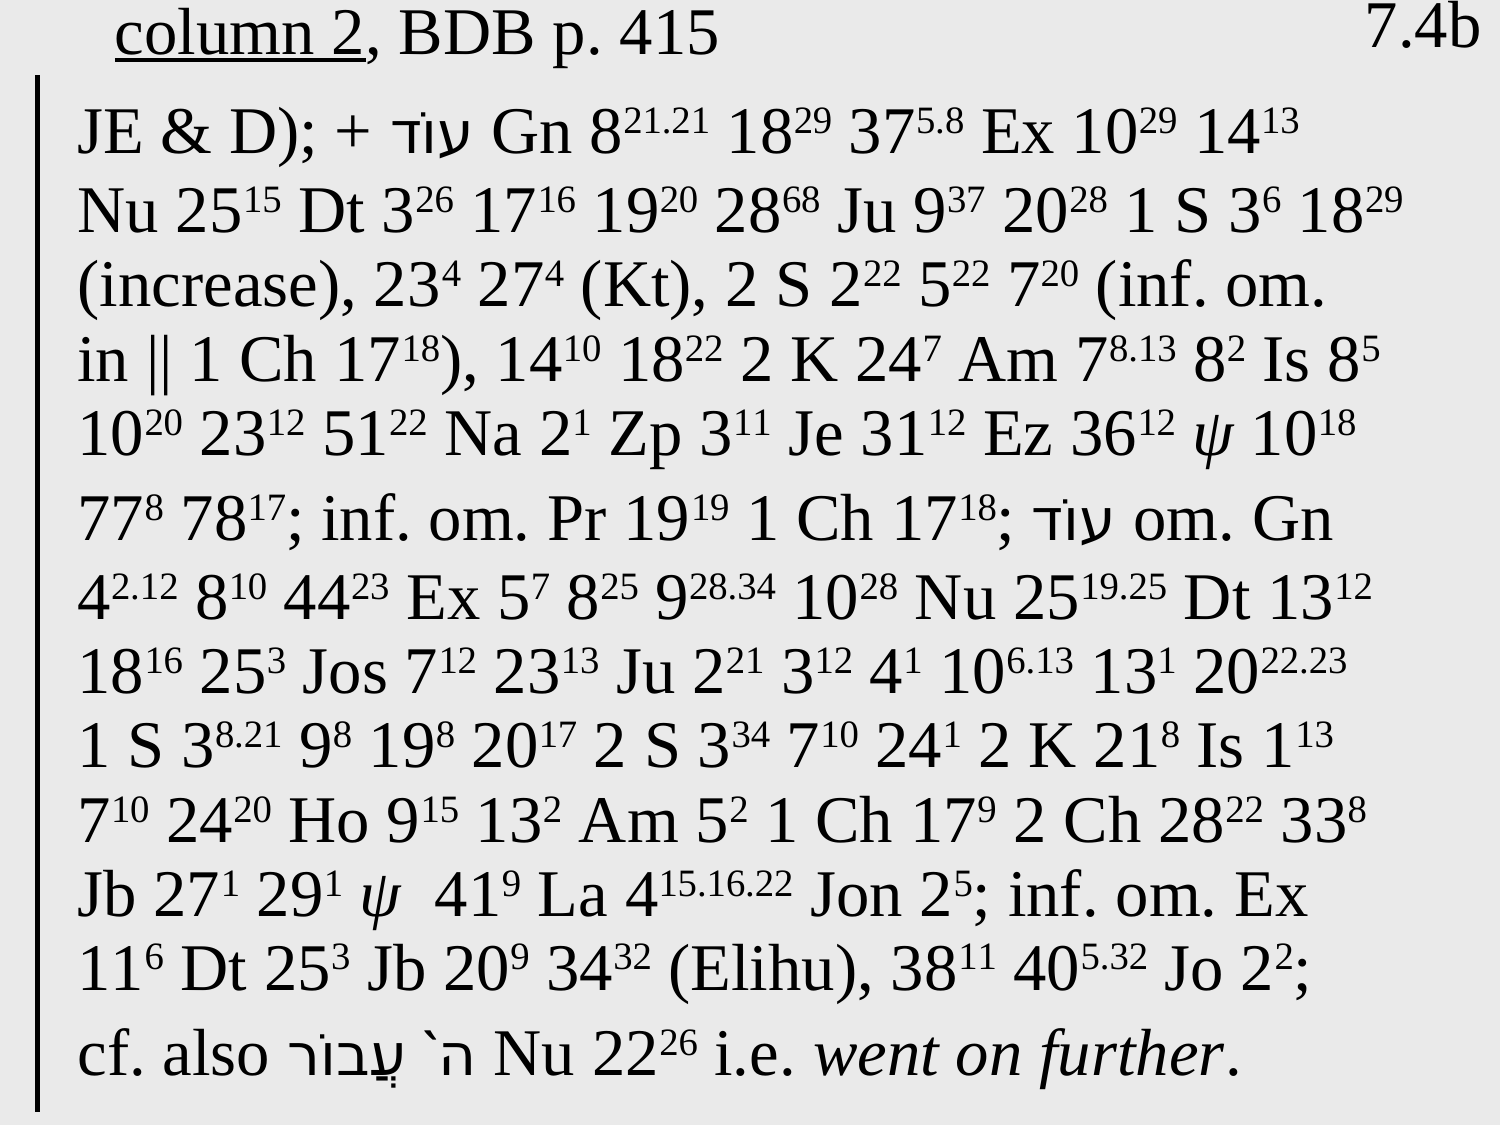

7.4b
column 2, BDB p. 415
JE & D); + עוֹד Gn 821.21 1829 375.8 Ex 1029 1413
Nu 2515 Dt 326 1716 1920 2868 Ju 937 2028 1 S 36 1829
(increase), 234 274 (Kt), 2 S 222 522 720 (inf. om.
in || 1 Ch 1718), 1410 1822 2 K 247 Am 78.13 82 Is 85
1020 2312 5122 Na 21 Zp 311 Je 3112 Ez 3612 ψ 1018
778 7817; inf. om. Pr 1919 1 Ch 1718; עוֹד om. Gn
42.12 810 4423 Ex 57 825 928.34 1028 Nu 2519.25 Dt 1312
1816 253 Jos 712 2313 Ju 221 312 41 106.13 131 2022.23
1 S 38.21 98 198 2017 2 S 334 710 241 2 K 218 Is 113
710 2420 Ho 915 132 Am 52 1 Ch 179 2 Ch 2822 338
Jb 271 291 ψ 419 La 415.16.22 Jon 25; inf. om. Ex
116 Dt 253 Jb 209 3432 (Elihu), 3811 405.32 Jo 22;
cf. also ה` עֲבוֹר Nu 2226 i.e. went on further.